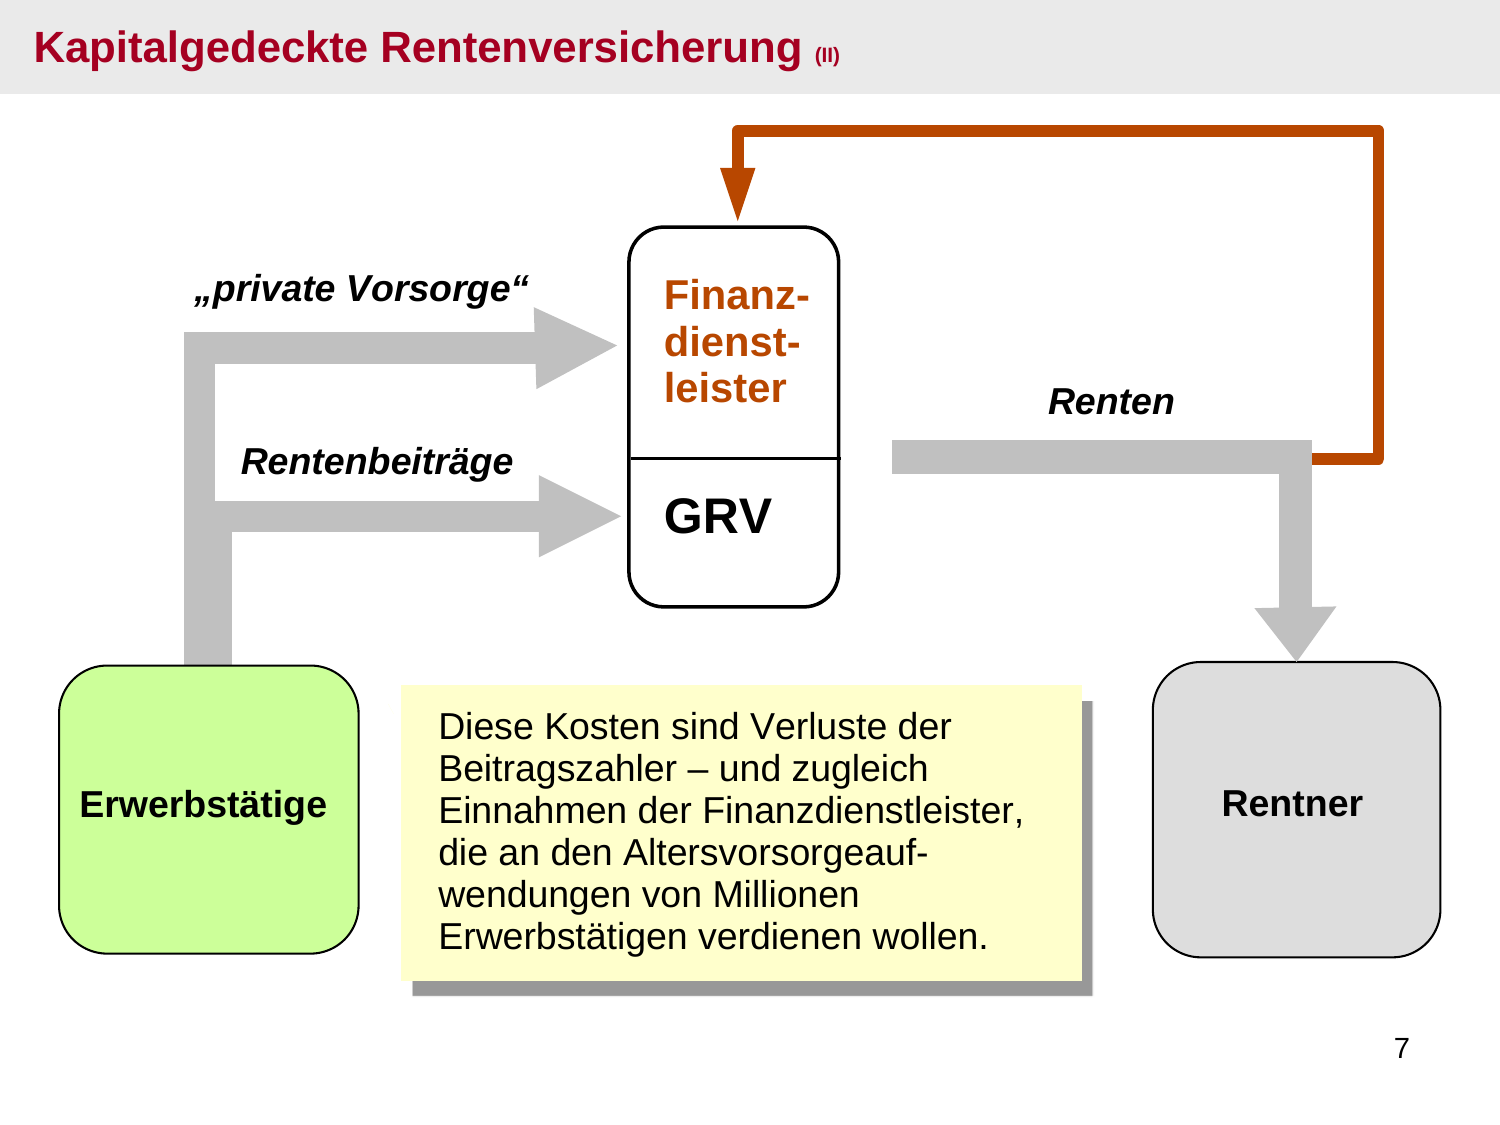

Kapitalgedeckte Rentenversicherung (II)
„private Vorsorge“
Finanz-
dienst-
leister
Renten
Rentenbeiträge
GRV
 Rentner
Erwerbstätige
Diese Kosten sind Verluste der Beitragszahler – und zugleich Einnahmen der Finanzdienstleister, die an den Altersvorsorgeauf-wendungen von Millionen Erwerbstätigen verdienen wollen.
7